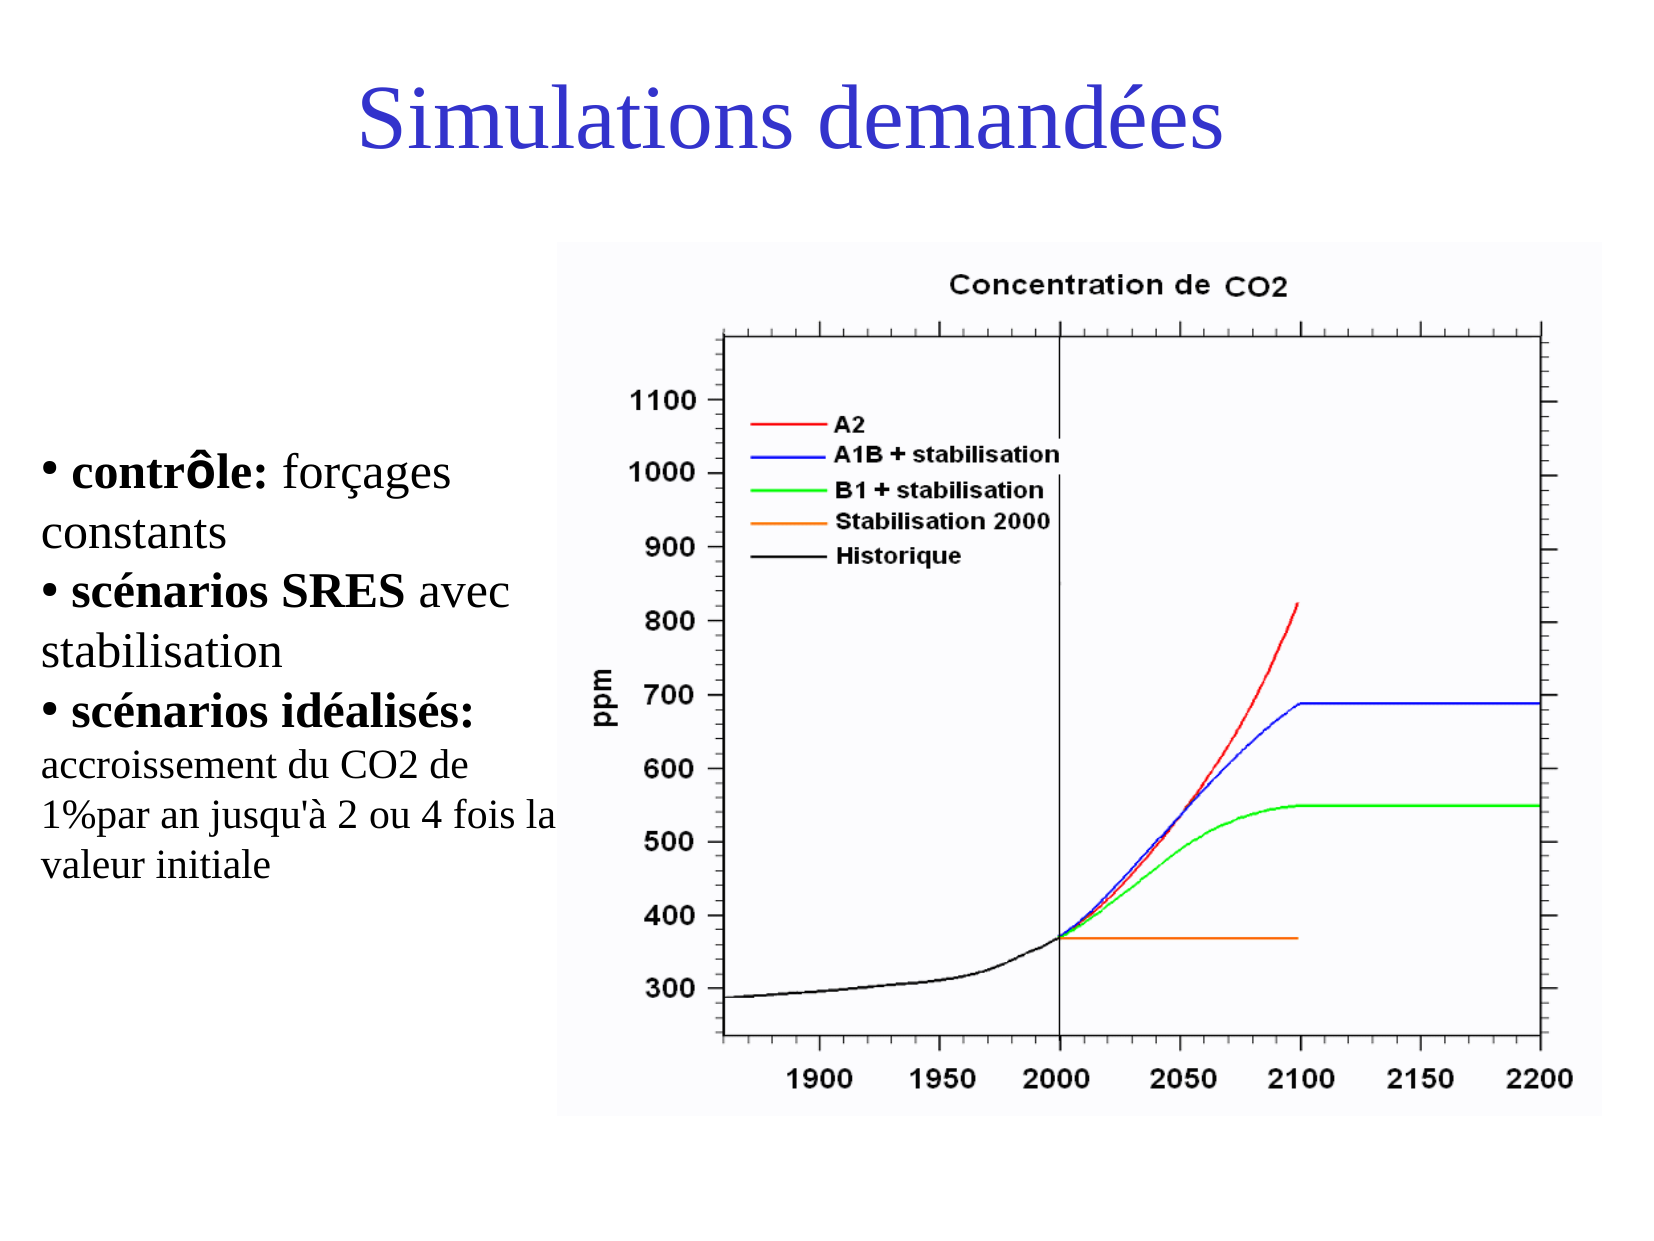

Simulations demandées
 contrôle: forçages constants
 scénarios SRES avec stabilisation
 scénarios idéalisés: accroissement du CO2 de 1%par an jusqu'à 2 ou 4 fois la valeur initiale